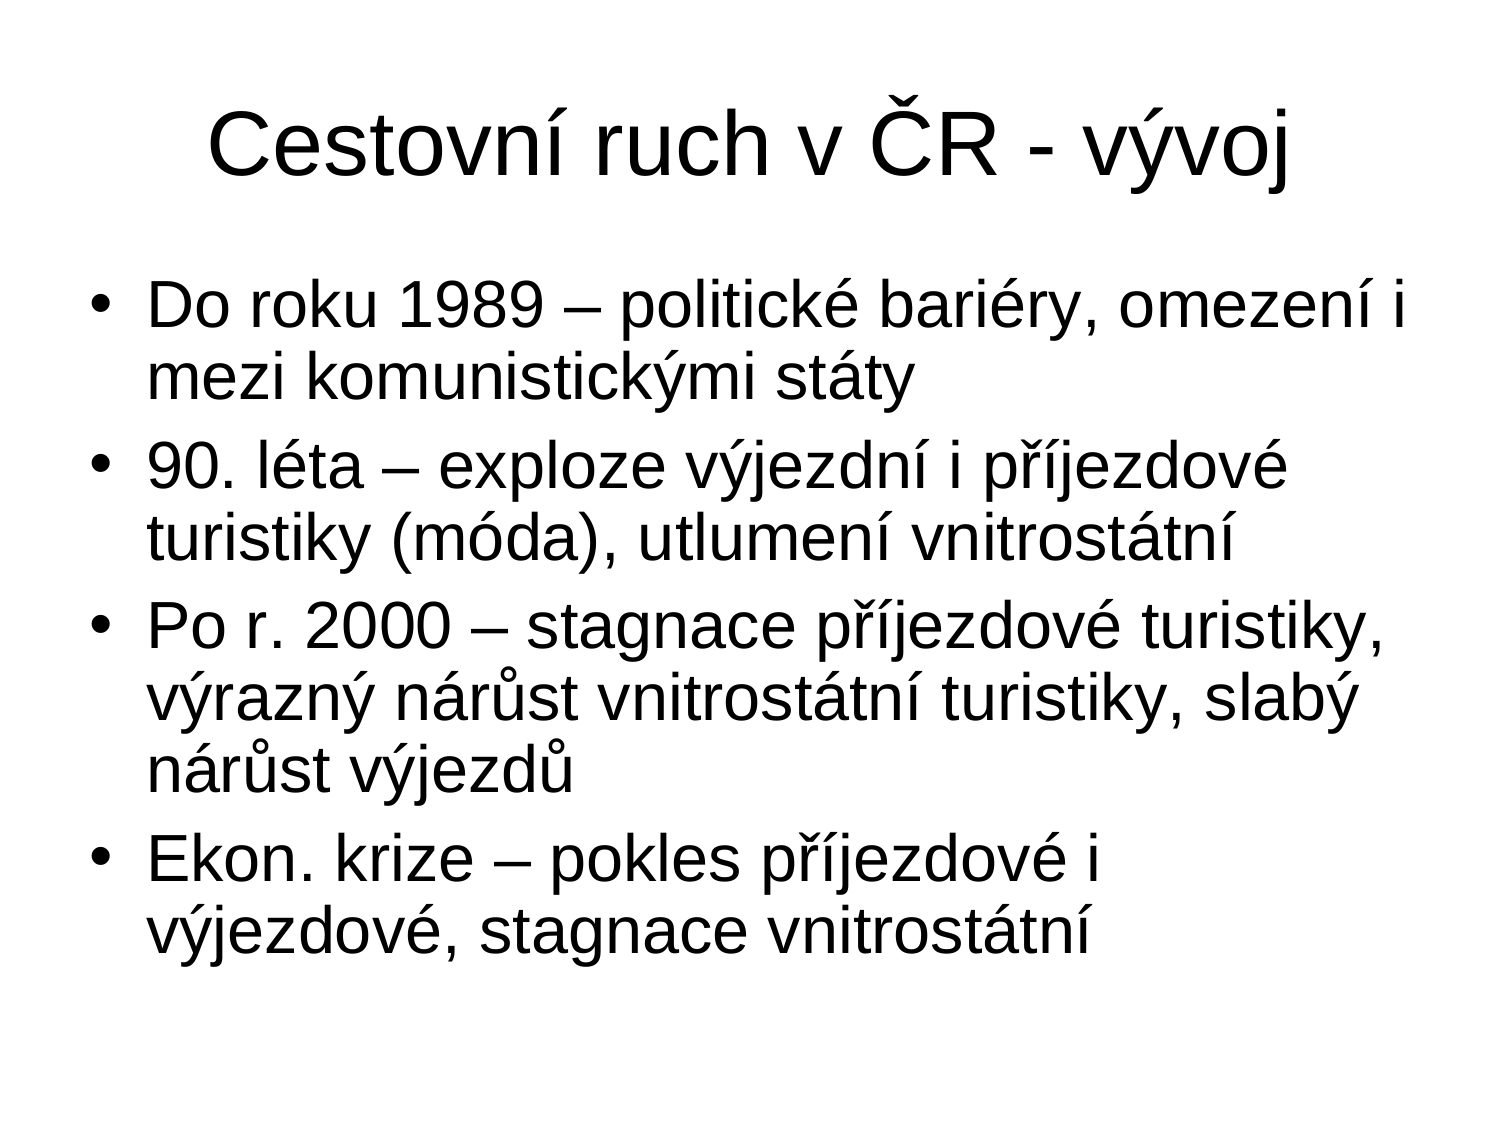

# Cestovní ruch v ČR - vývoj
Do roku 1989 – politické bariéry, omezení i mezi komunistickými státy
90. léta – exploze výjezdní i příjezdové turistiky (móda), utlumení vnitrostátní
Po r. 2000 – stagnace příjezdové turistiky, výrazný nárůst vnitrostátní turistiky, slabý nárůst výjezdů
Ekon. krize – pokles příjezdové i výjezdové, stagnace vnitrostátní